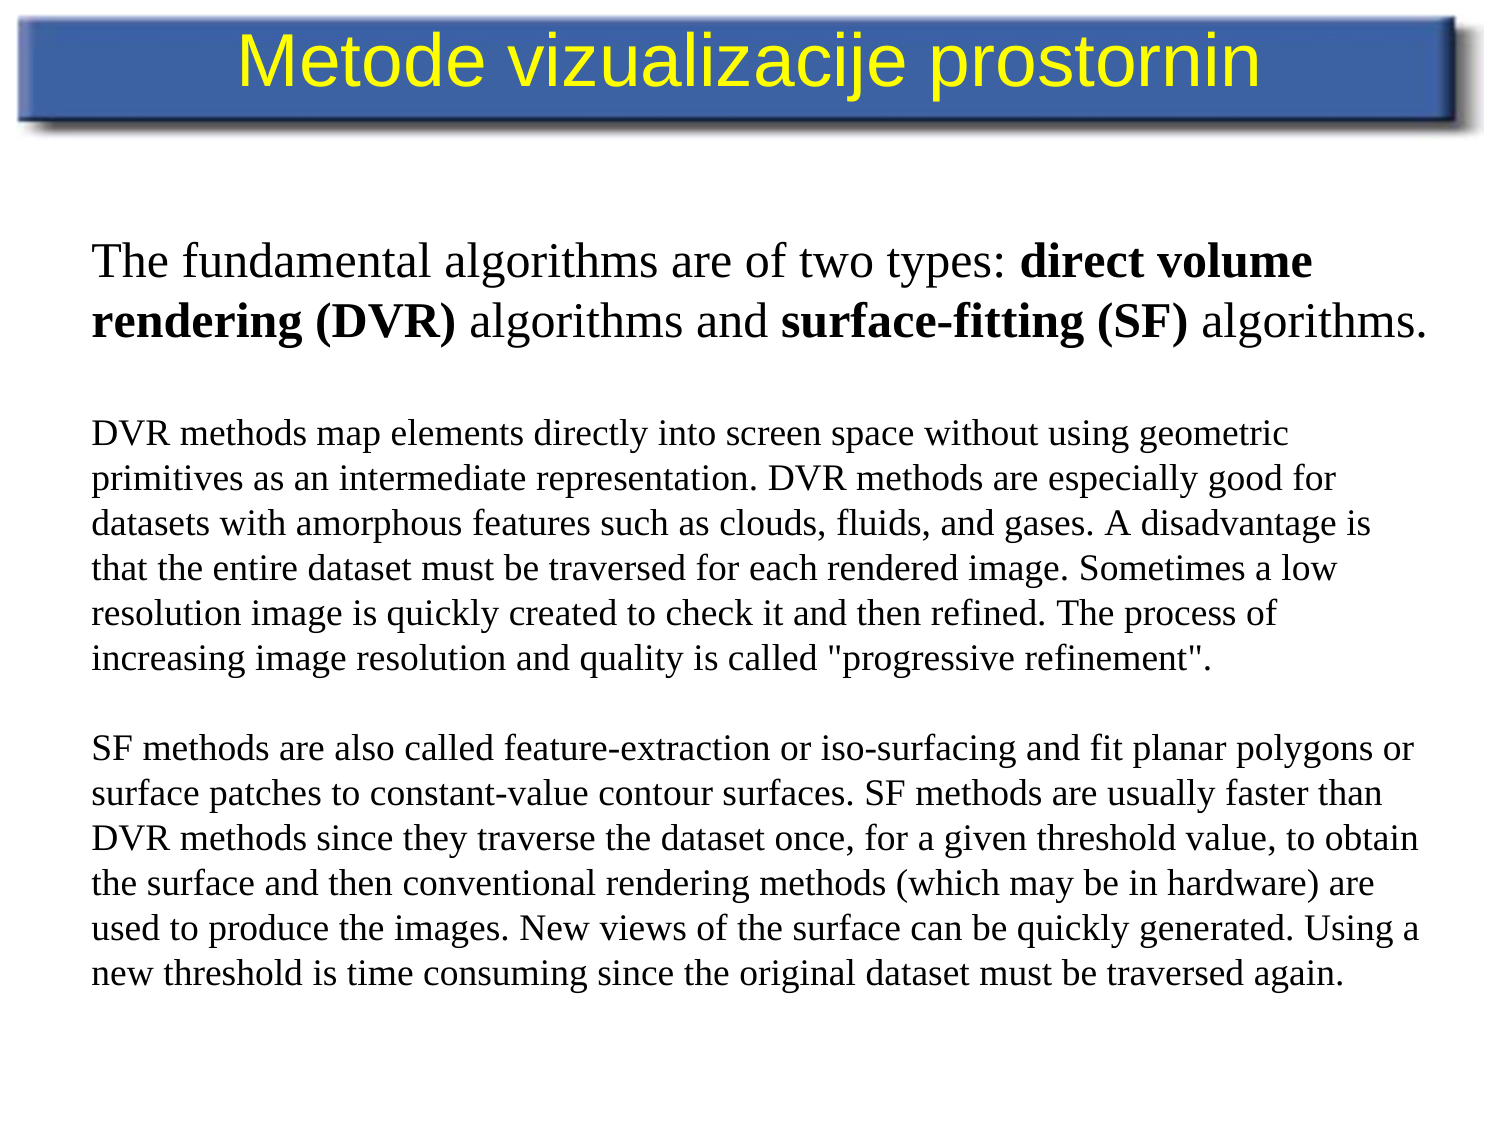

# Metode vizualizacije prostornin
The fundamental algorithms are of two types: direct volume rendering (DVR) algorithms and surface-fitting (SF) algorithms.
DVR methods map elements directly into screen space without using geometric primitives as an intermediate representation. DVR methods are especially good for datasets with amorphous features such as clouds, fluids, and gases. A disadvantage is that the entire dataset must be traversed for each rendered image. Sometimes a low resolution image is quickly created to check it and then refined. The process of increasing image resolution and quality is called "progressive refinement".
SF methods are also called feature-extraction or iso-surfacing and fit planar polygons or surface patches to constant-value contour surfaces. SF methods are usually faster than DVR methods since they traverse the dataset once, for a given threshold value, to obtain the surface and then conventional rendering methods (which may be in hardware) are used to produce the images. New views of the surface can be quickly generated. Using a new threshold is time consuming since the original dataset must be traversed again.